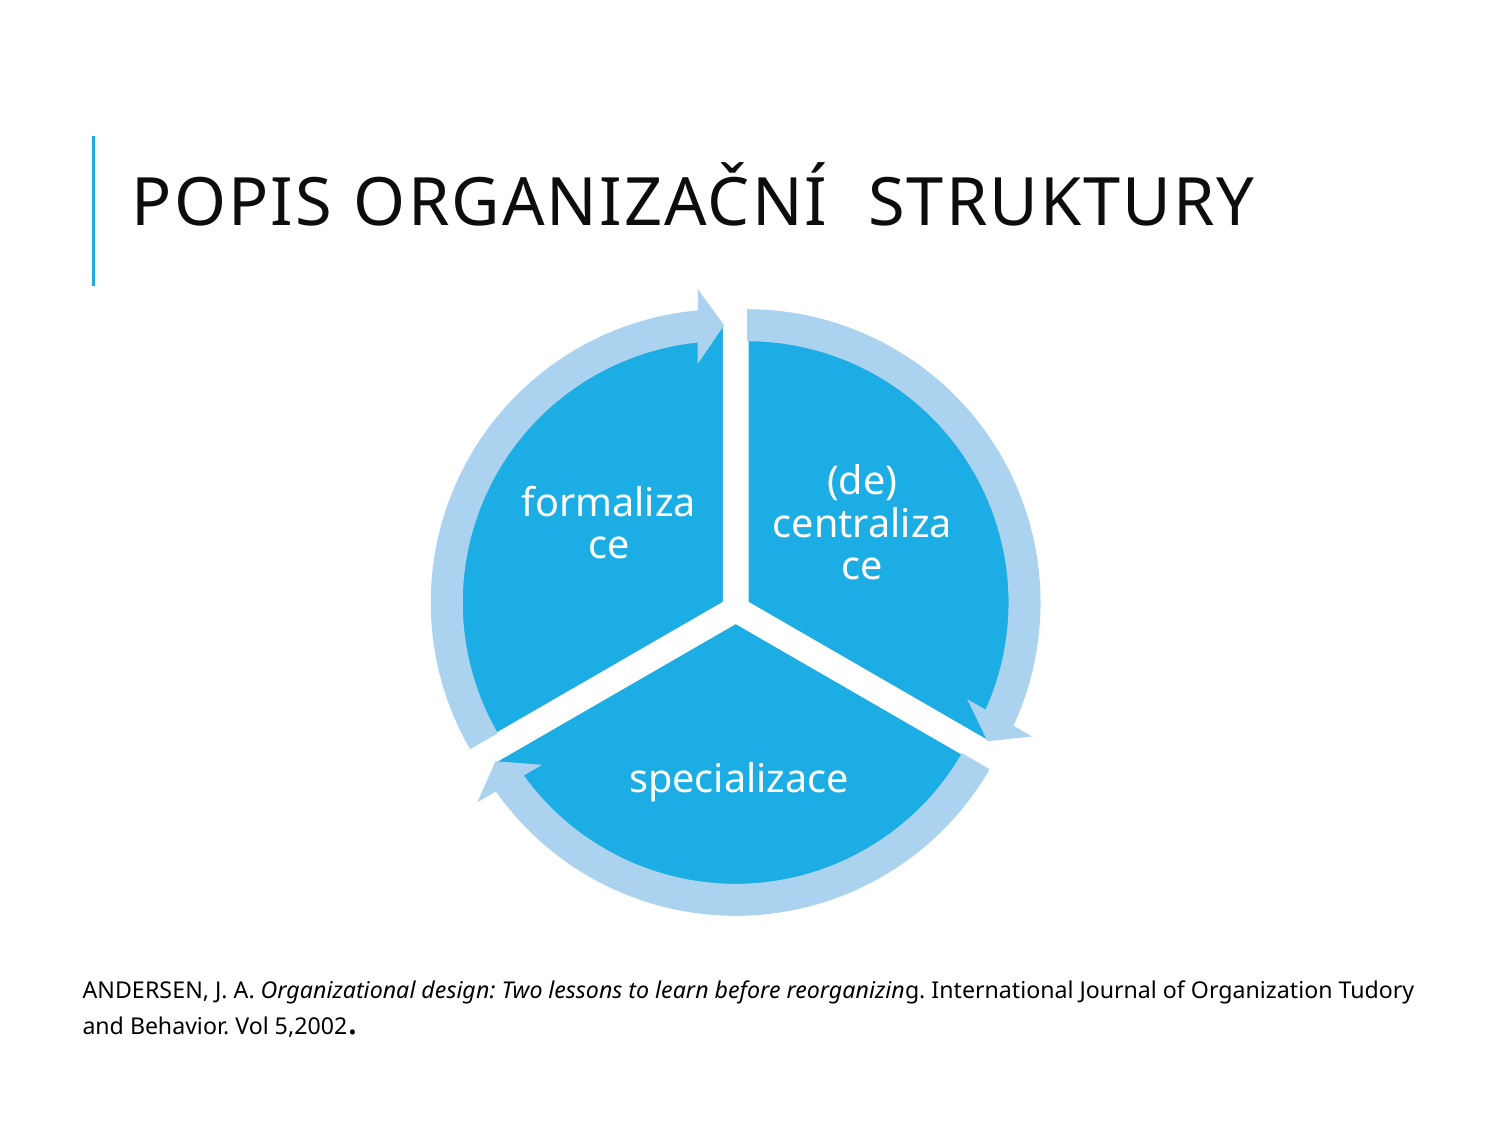

# Popis organizační struktury
ANDERSEN, J. A. Organizational design: Two lessons to learn before reorganizing. International Journal of Organization Tudory and Behavior. Vol 5,2002.
formalizace
(de) centralizace
specializace